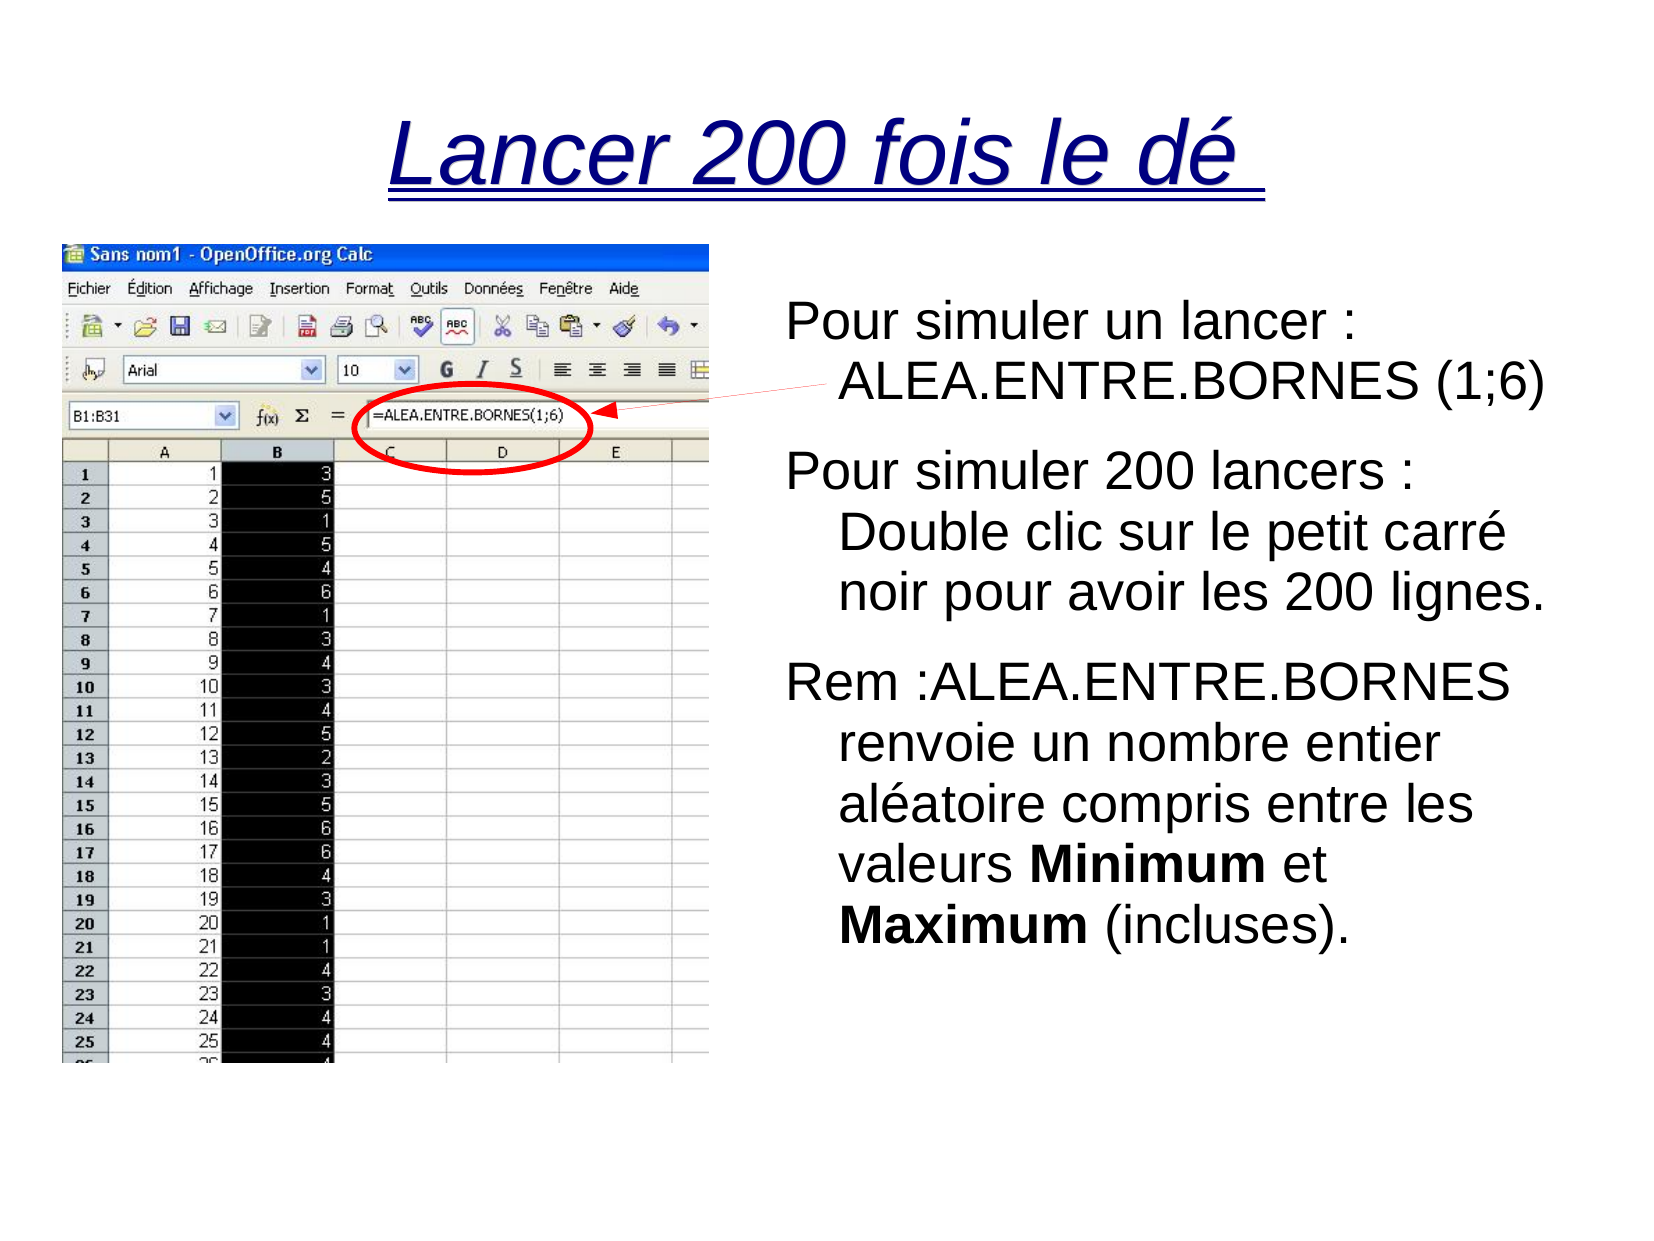

# Lancer 200 fois le dé
Pour simuler un lancer :
ALEA.ENTRE.BORNES (1;6)
Pour simuler 200 lancers :
Double clic sur le petit carré noir pour avoir les 200 lignes.
Rem :ALEA.ENTRE.BORNES
renvoie un nombre entier aléatoire compris entre les valeurs Minimum et Maximum (incluses).